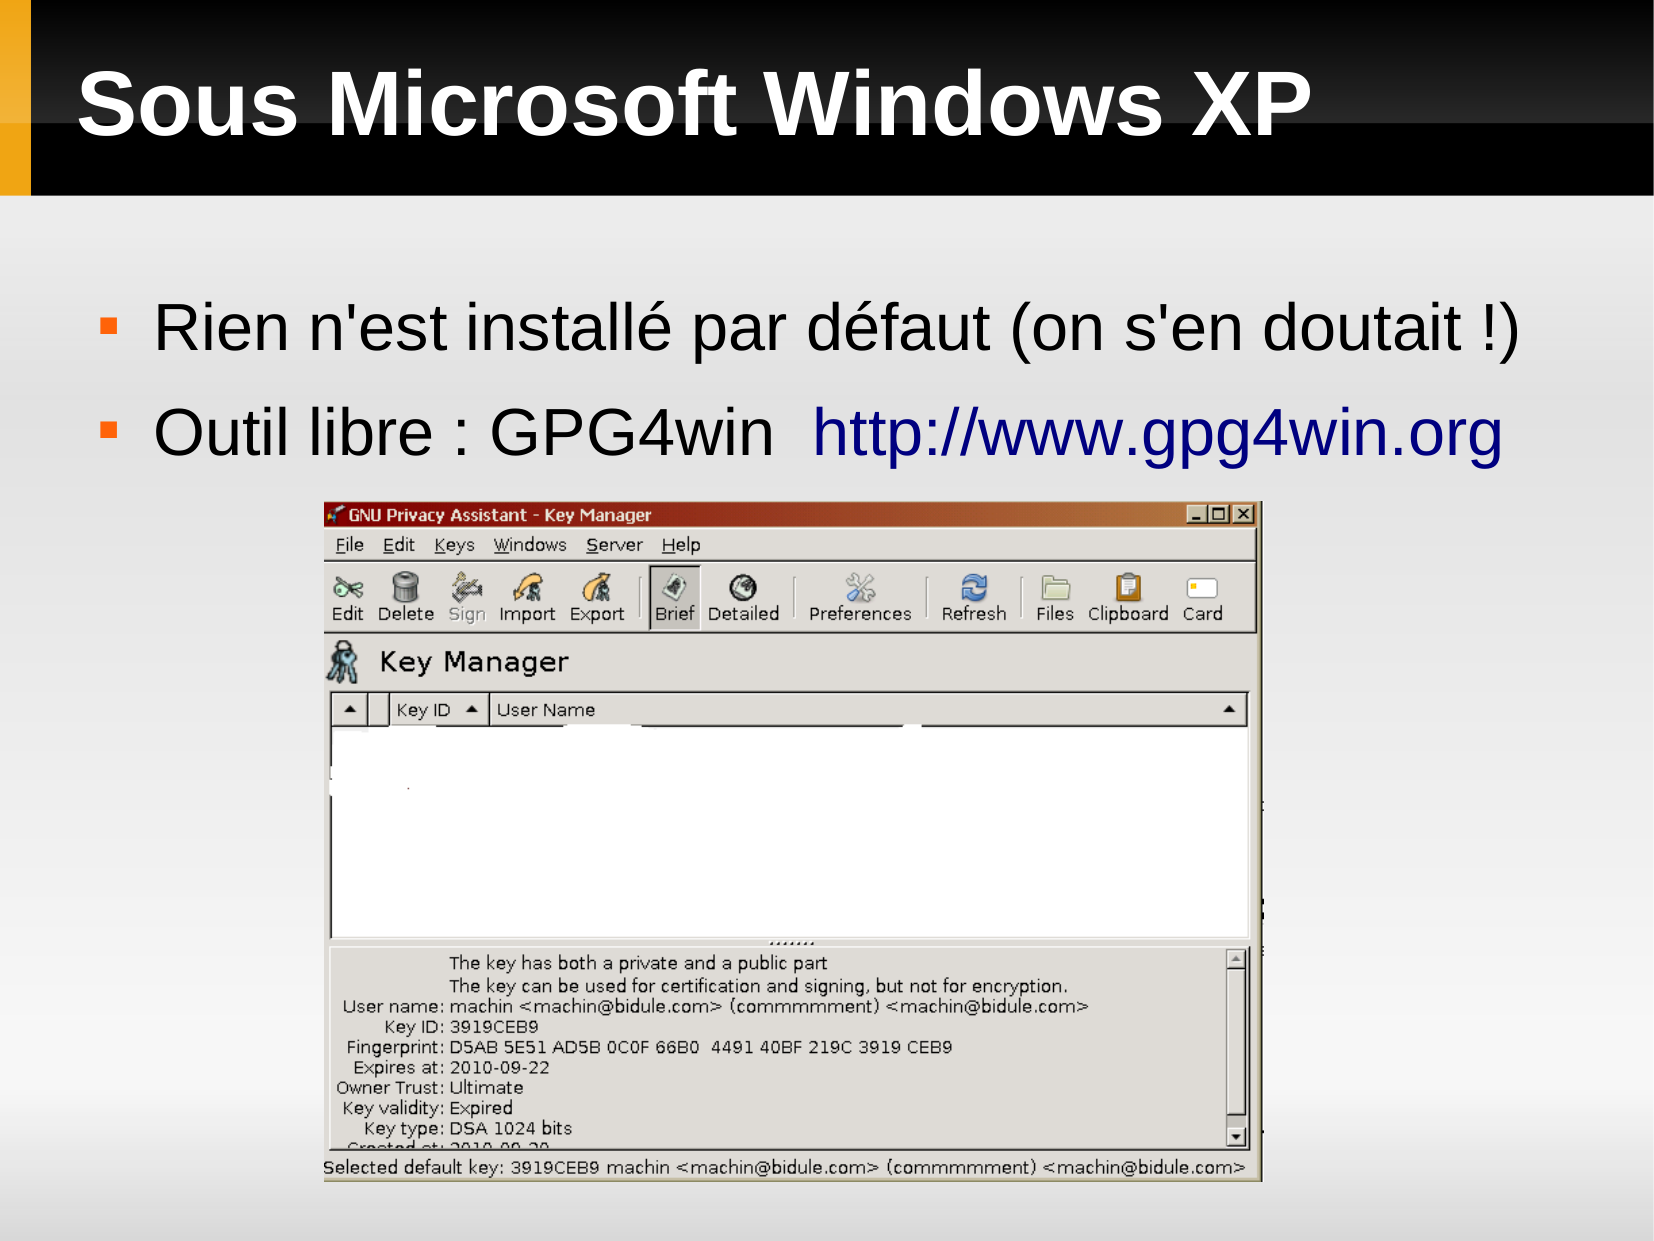

# Sous Microsoft Windows XP
Rien n'est installé par défaut (on s'en doutait !)
Outil libre : GPG4win http://www.gpg4win.org